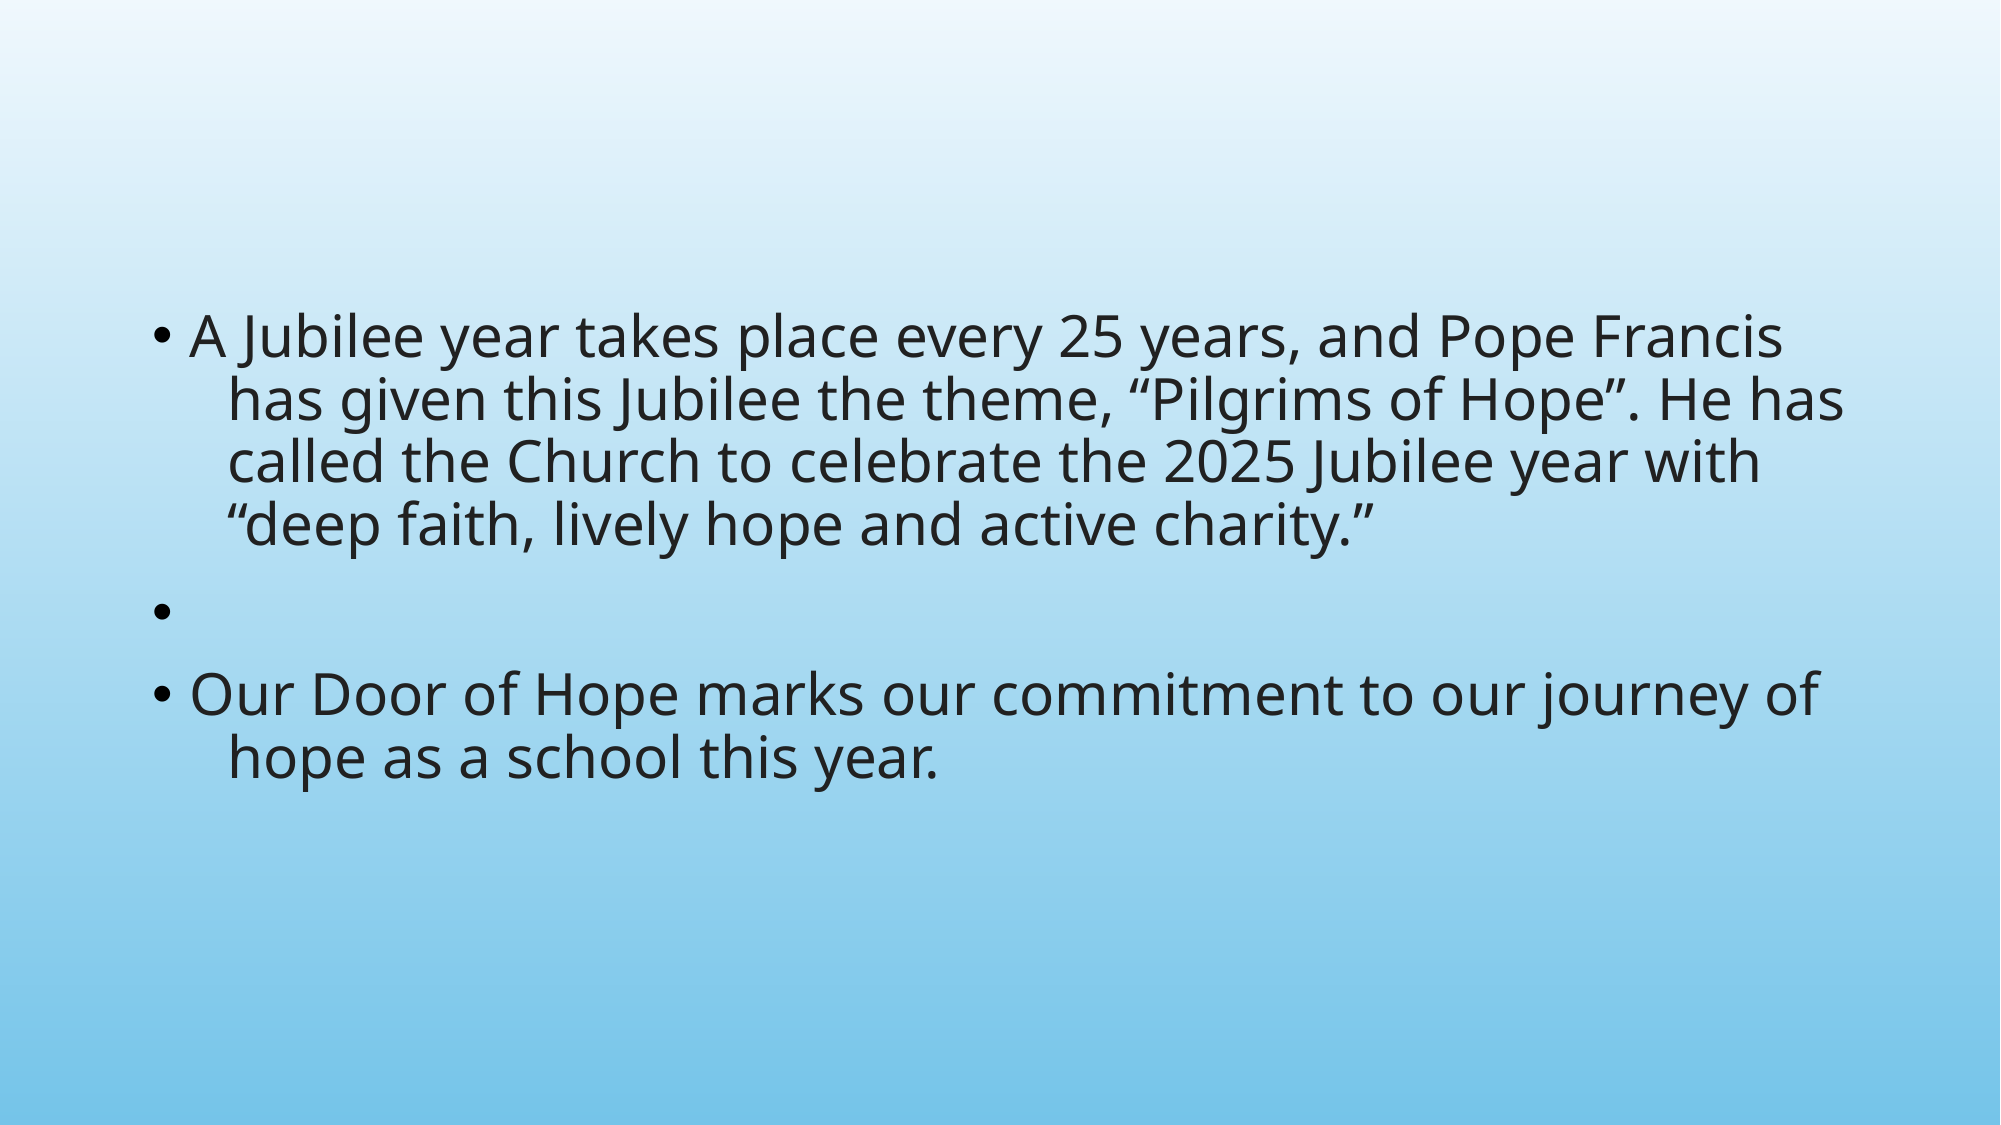

#
A Jubilee year takes place every 25 years, and Pope Francis has given this Jubilee the theme, “Pilgrims of Hope”. He has called the Church to celebrate the 2025 Jubilee year with “deep faith, lively hope and active charity.”
Our Door of Hope marks our commitment to our journey of hope as a school this year.